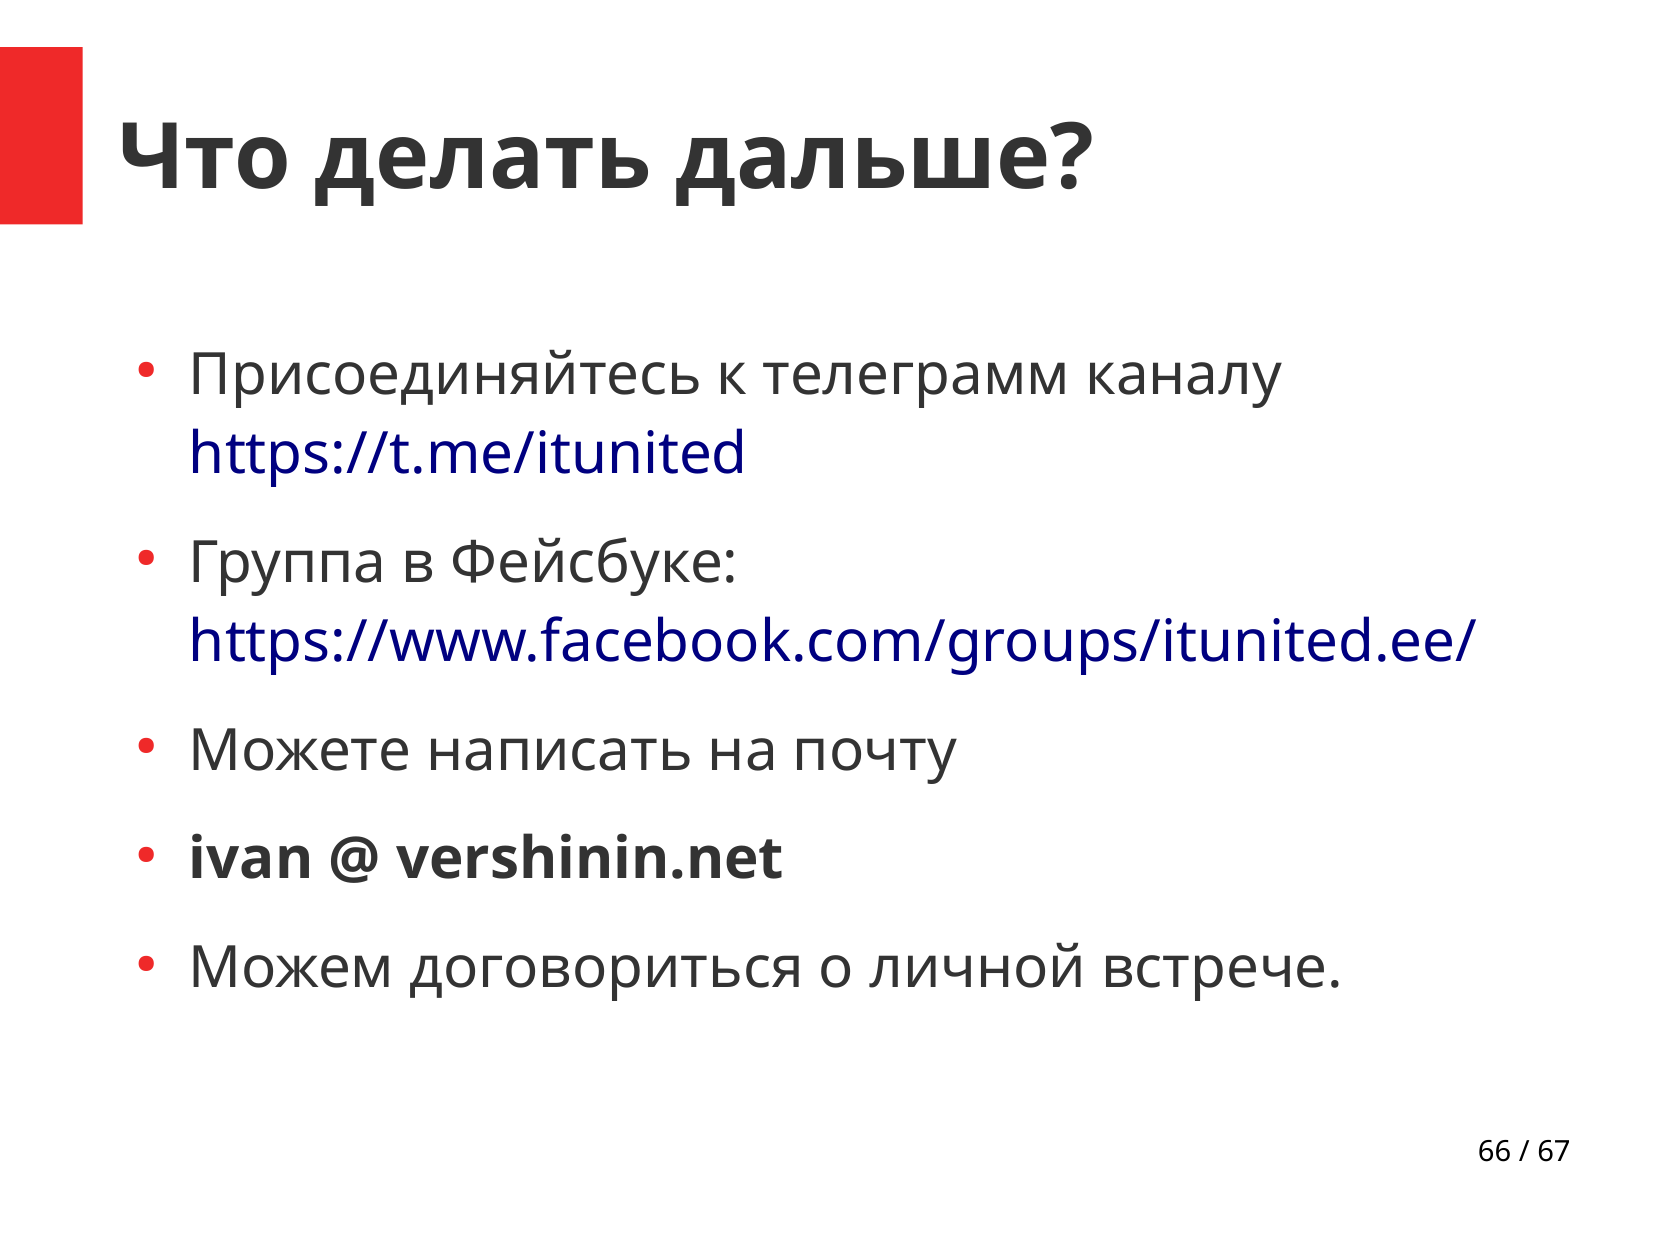

# Что делать дальше?
Присоединяйтесь к телеграмм каналу https://t.me/itunited
Группа в Фейсбуке: https://www.facebook.com/groups/itunited.ee/
Можете написать на почту
ivan @ vershinin.net
Можем договориться о личной встрече.
66